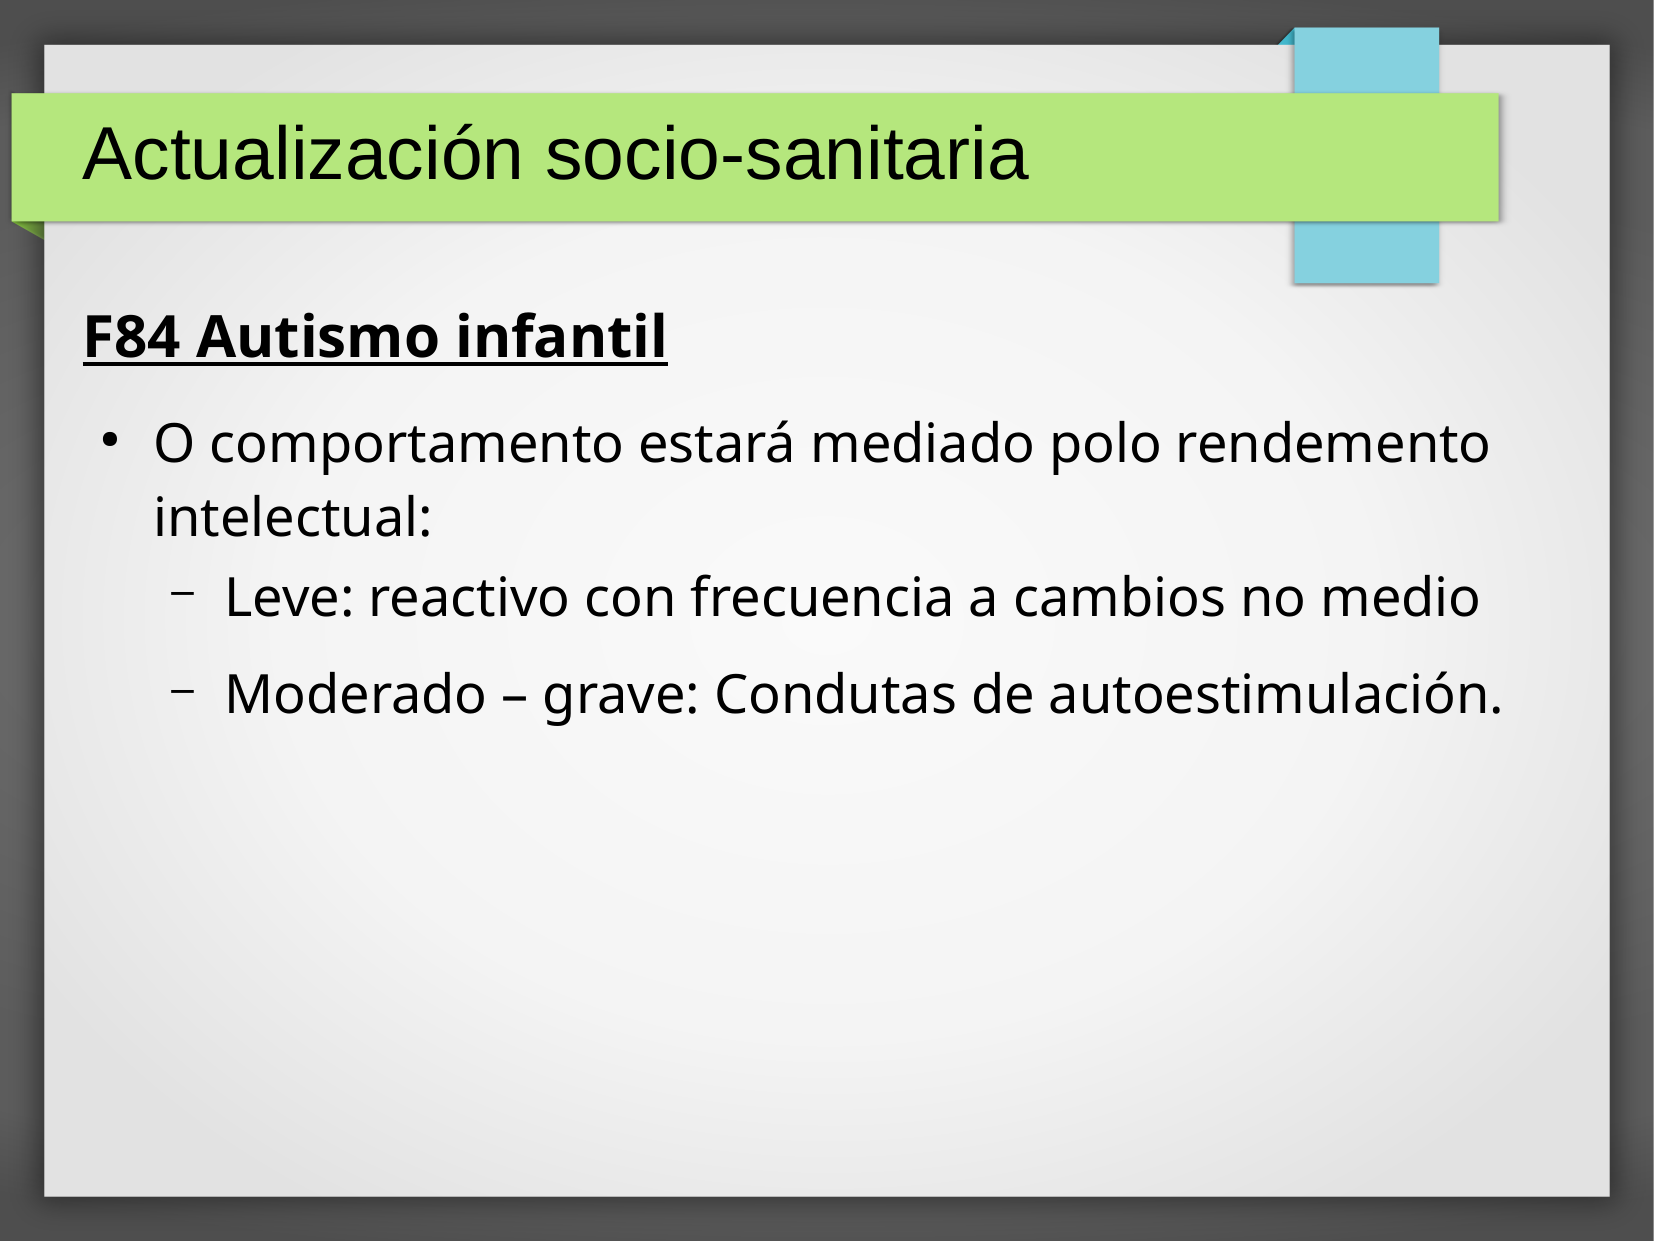

# Actualización socio-sanitaria
F84 Autismo infantil
O comportamento estará mediado polo rendemento intelectual:
Leve: reactivo con frecuencia a cambios no medio
Moderado – grave: Condutas de autoestimulación.